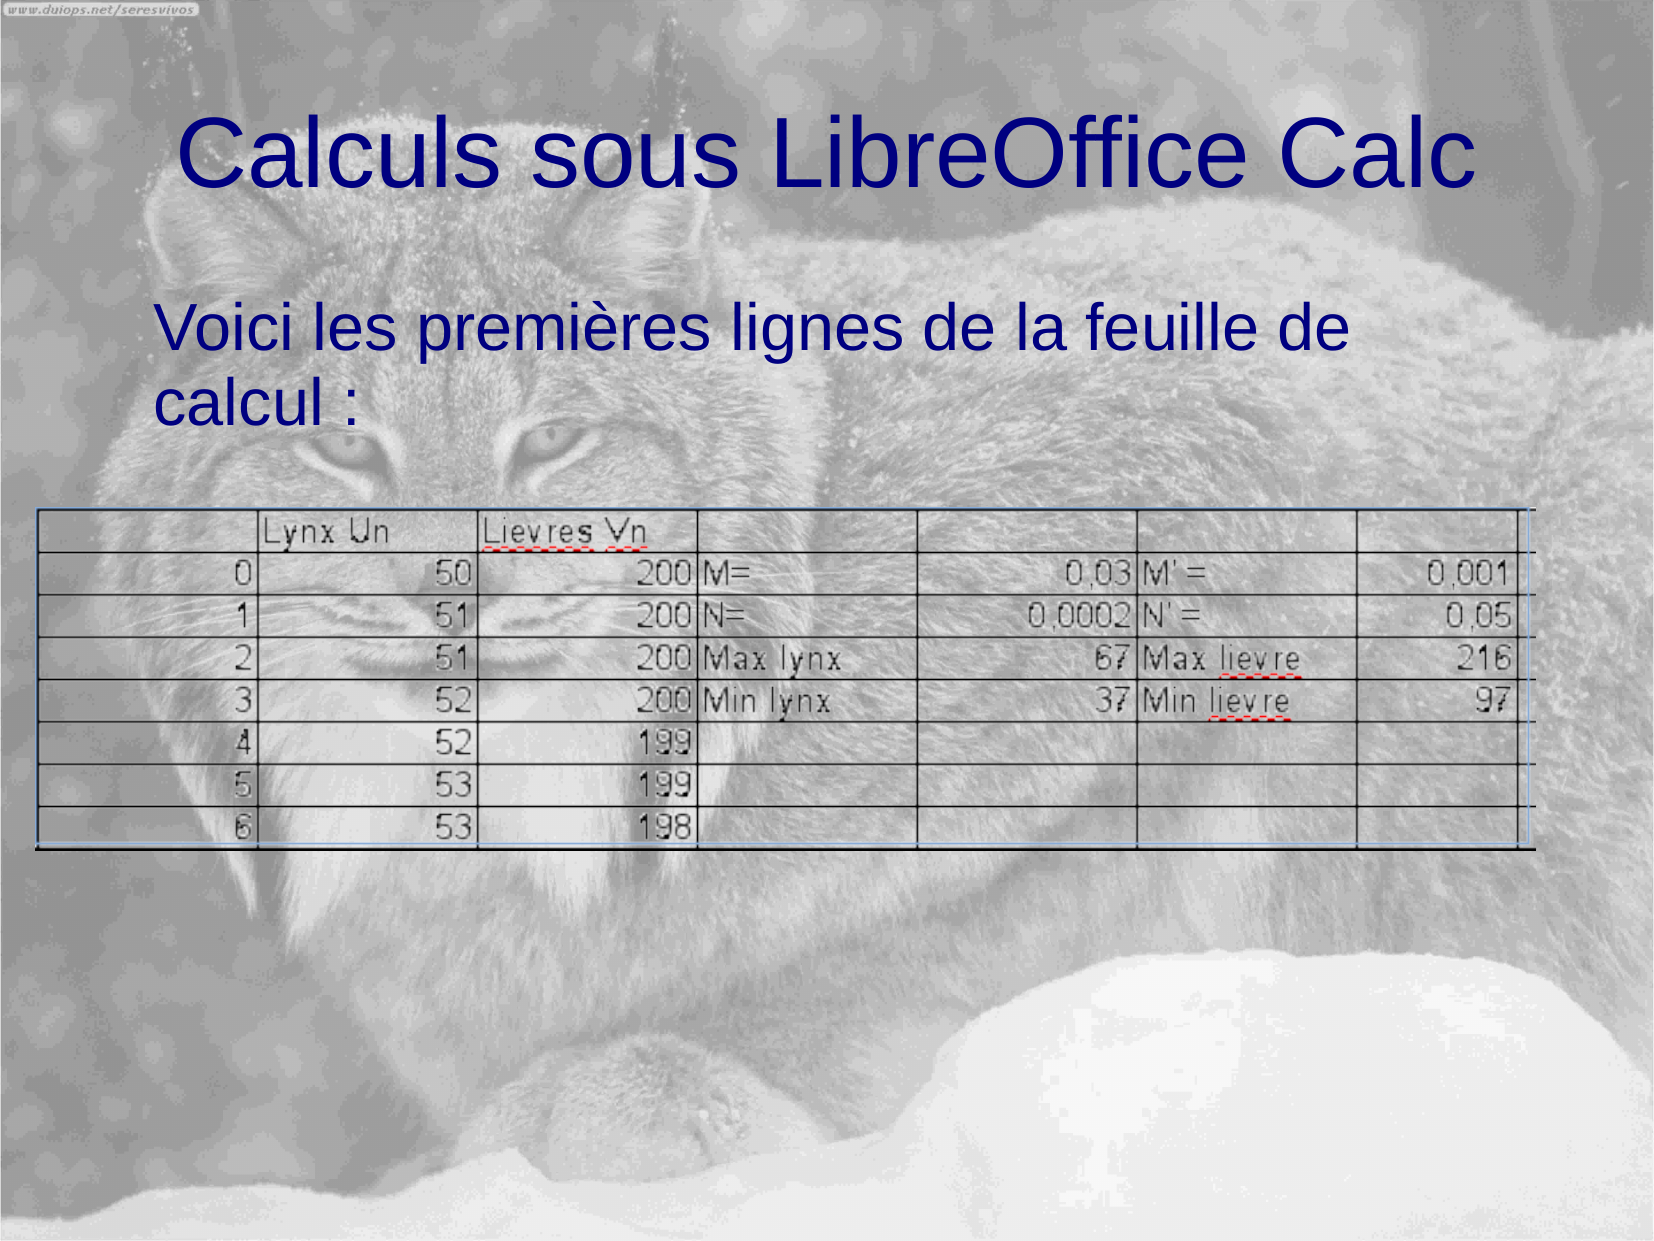

# Calculs sous LibreOffice Calc
Voici les premières lignes de la feuille de calcul :